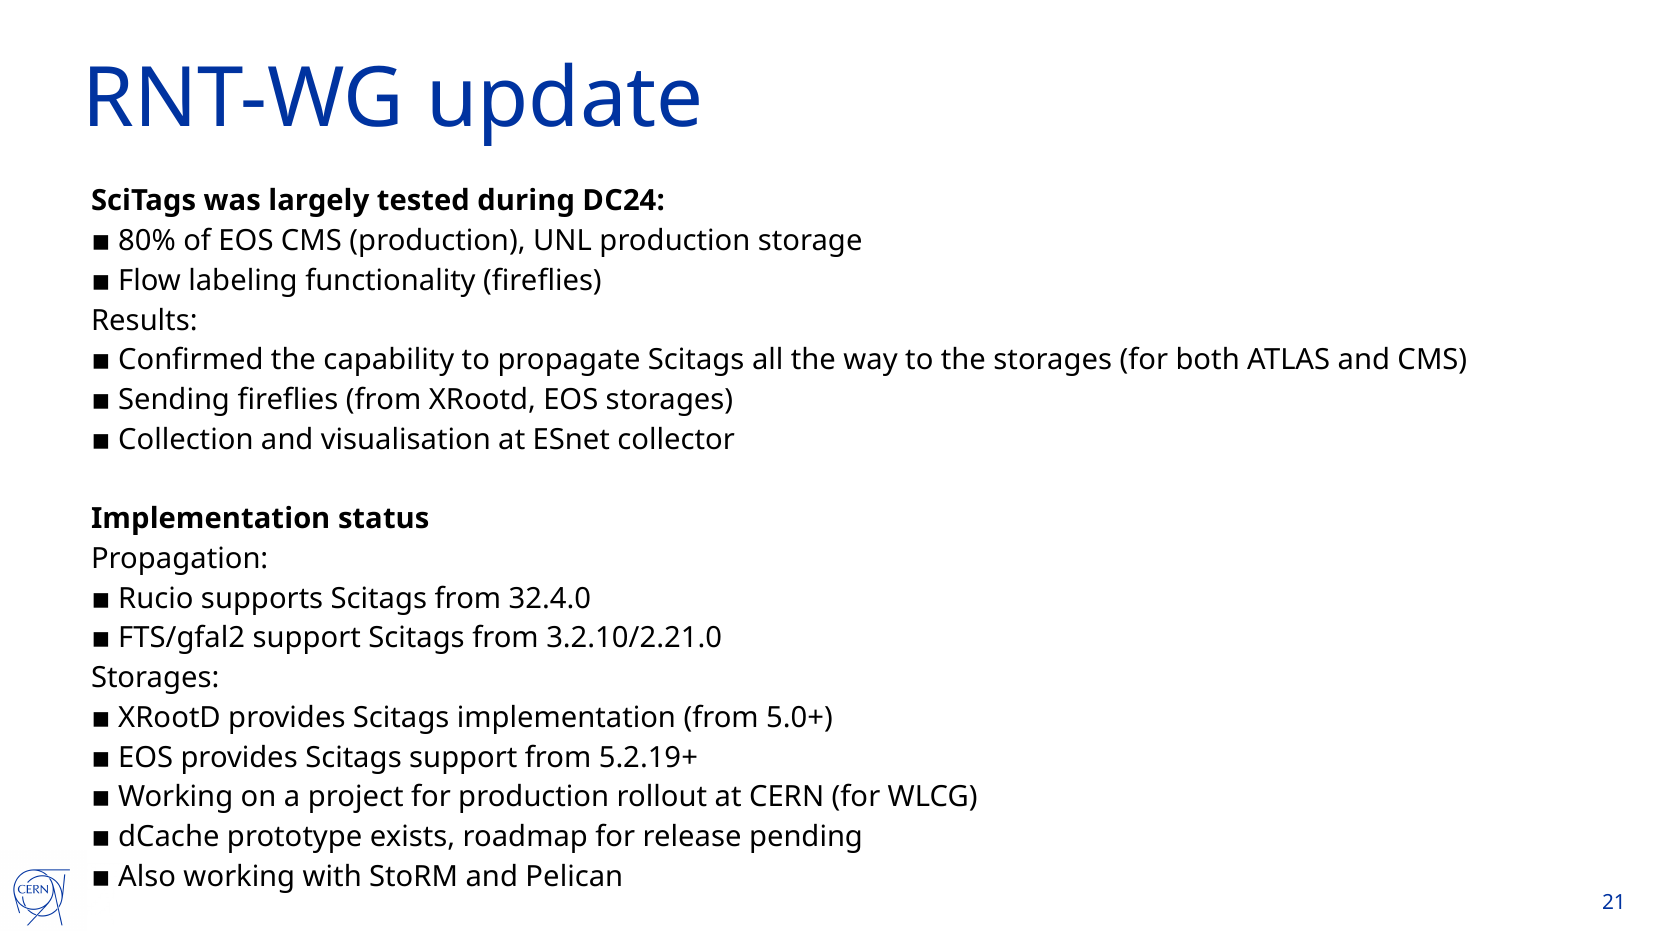

# RNT-WG update
SciTags was largely tested during DC24:
▪ 80% of EOS CMS (production), UNL production storage
▪ Flow labeling functionality (fireflies)
Results:
▪ Confirmed the capability to propagate Scitags all the way to the storages (for both ATLAS and CMS)
▪ Sending fireflies (from XRootd, EOS storages)
▪ Collection and visualisation at ESnet collector
Implementation status
Propagation:
▪ Rucio supports Scitags from 32.4.0
▪ FTS/gfal2 support Scitags from 3.2.10/2.21.0
Storages:
▪ XRootD provides Scitags implementation (from 5.0+)
▪ EOS provides Scitags support from 5.2.19+
▪ Working on a project for production rollout at CERN (for WLCG)
▪ dCache prototype exists, roadmap for release pending
▪ Also working with StoRM and Pelican
https://indico.cern.ch/event/1349135/contributions/5767229/attachments/2835481/4954980/RNTWG_%20Packet%20Marking%20.pdf
21